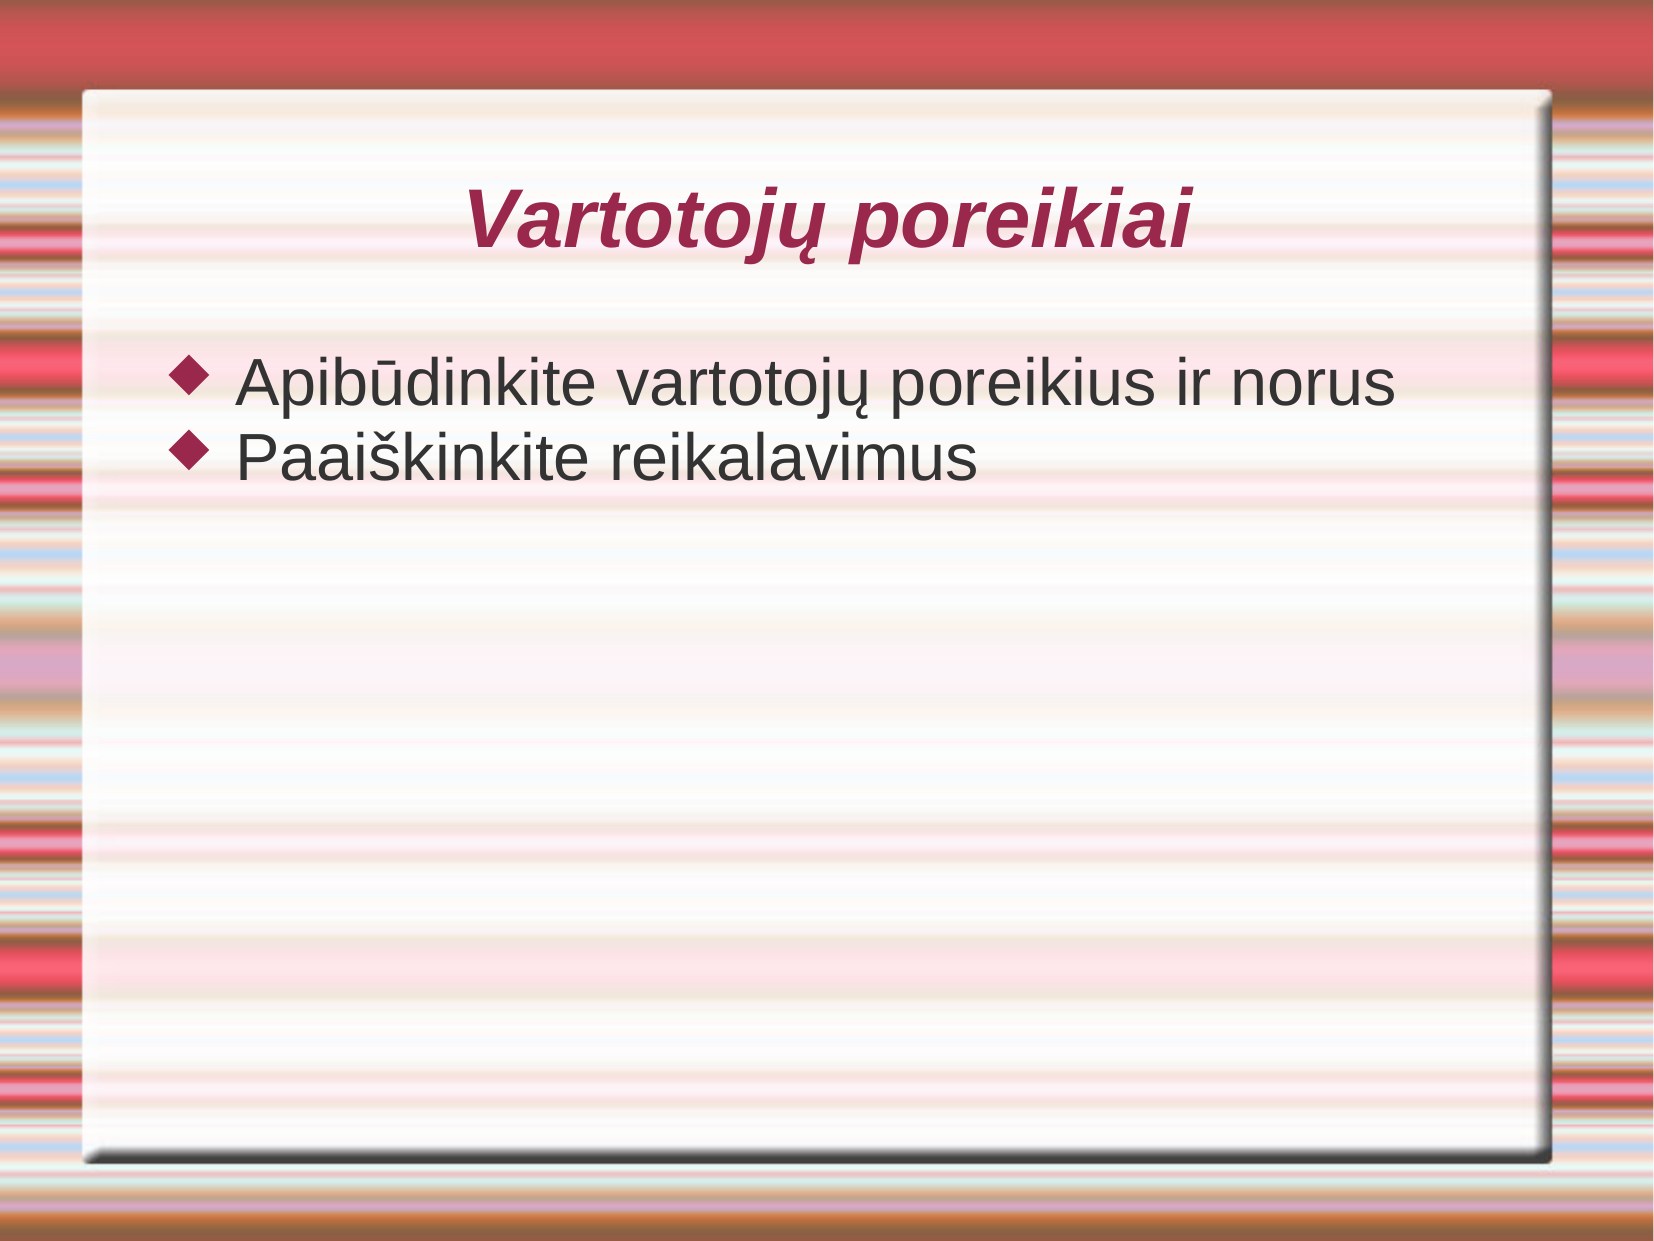

# Vartotojų poreikiai
Apibūdinkite vartotojų poreikius ir norus
Paaiškinkite reikalavimus